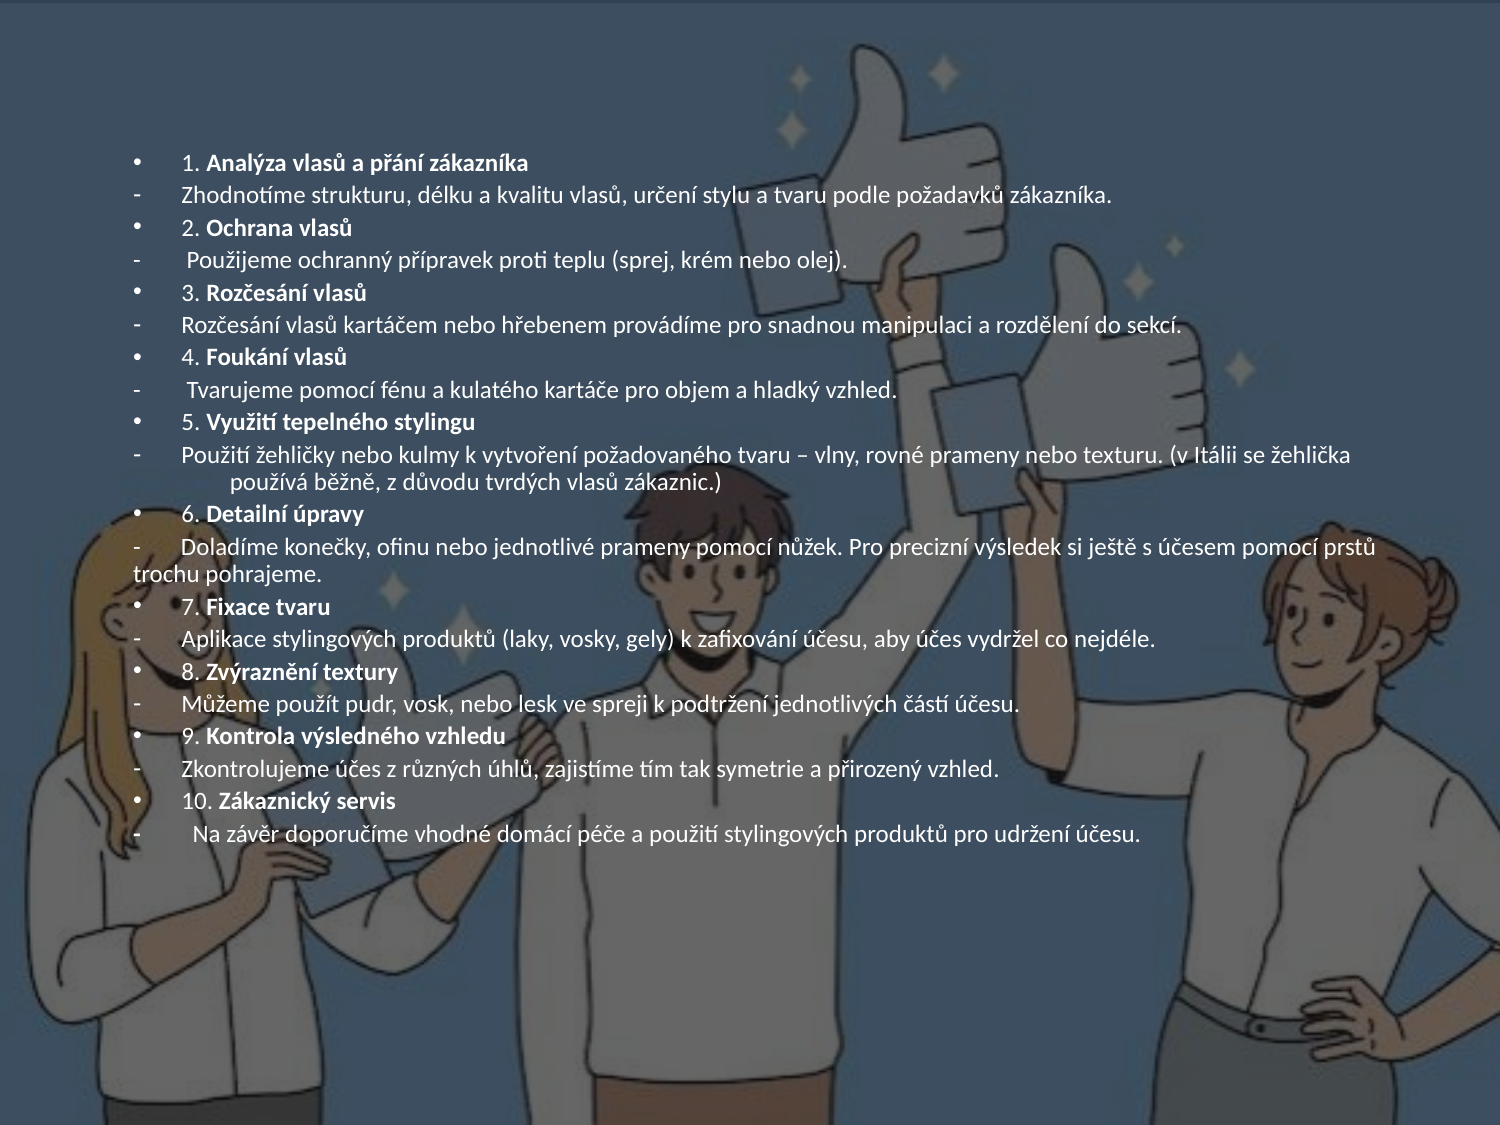

# 1. Analýza vlasů a přání zákazníka
Zhodnotíme strukturu, délku a kvalitu vlasů, určení stylu a tvaru podle požadavků zákazníka.
2. Ochrana vlasů
- Použijeme ochranný přípravek proti teplu (sprej, krém nebo olej).
3. Rozčesání vlasů
Rozčesání vlasů kartáčem nebo hřebenem provádíme pro snadnou manipulaci a rozdělení do sekcí.
4. Foukání vlasů
- Tvarujeme pomocí fénu a kulatého kartáče pro objem a hladký vzhled.
5. Využití tepelného stylingu
Použití žehličky nebo kulmy k vytvoření požadovaného tvaru – vlny, rovné prameny nebo texturu. (v Itálii se žehlička používá běžně, z důvodu tvrdých vlasů zákaznic.)
6. Detailní úpravy
- Doladíme konečky, ofinu nebo jednotlivé prameny pomocí nůžek. Pro precizní výsledek si ještě s účesem pomocí prstů trochu pohrajeme.
7. Fixace tvaru
Aplikace stylingových produktů (laky, vosky, gely) k zafixování účesu, aby účes vydržel co nejdéle.
8. Zvýraznění textury
Můžeme použít pudr, vosk, nebo lesk ve spreji k podtržení jednotlivých částí účesu.
9. Kontrola výsledného vzhledu
Zkontrolujeme účes z různých úhlů, zajistíme tím tak symetrie a přirozený vzhled.
10. Zákaznický servis
- Na závěr doporučíme vhodné domácí péče a použití stylingových produktů pro udržení účesu.